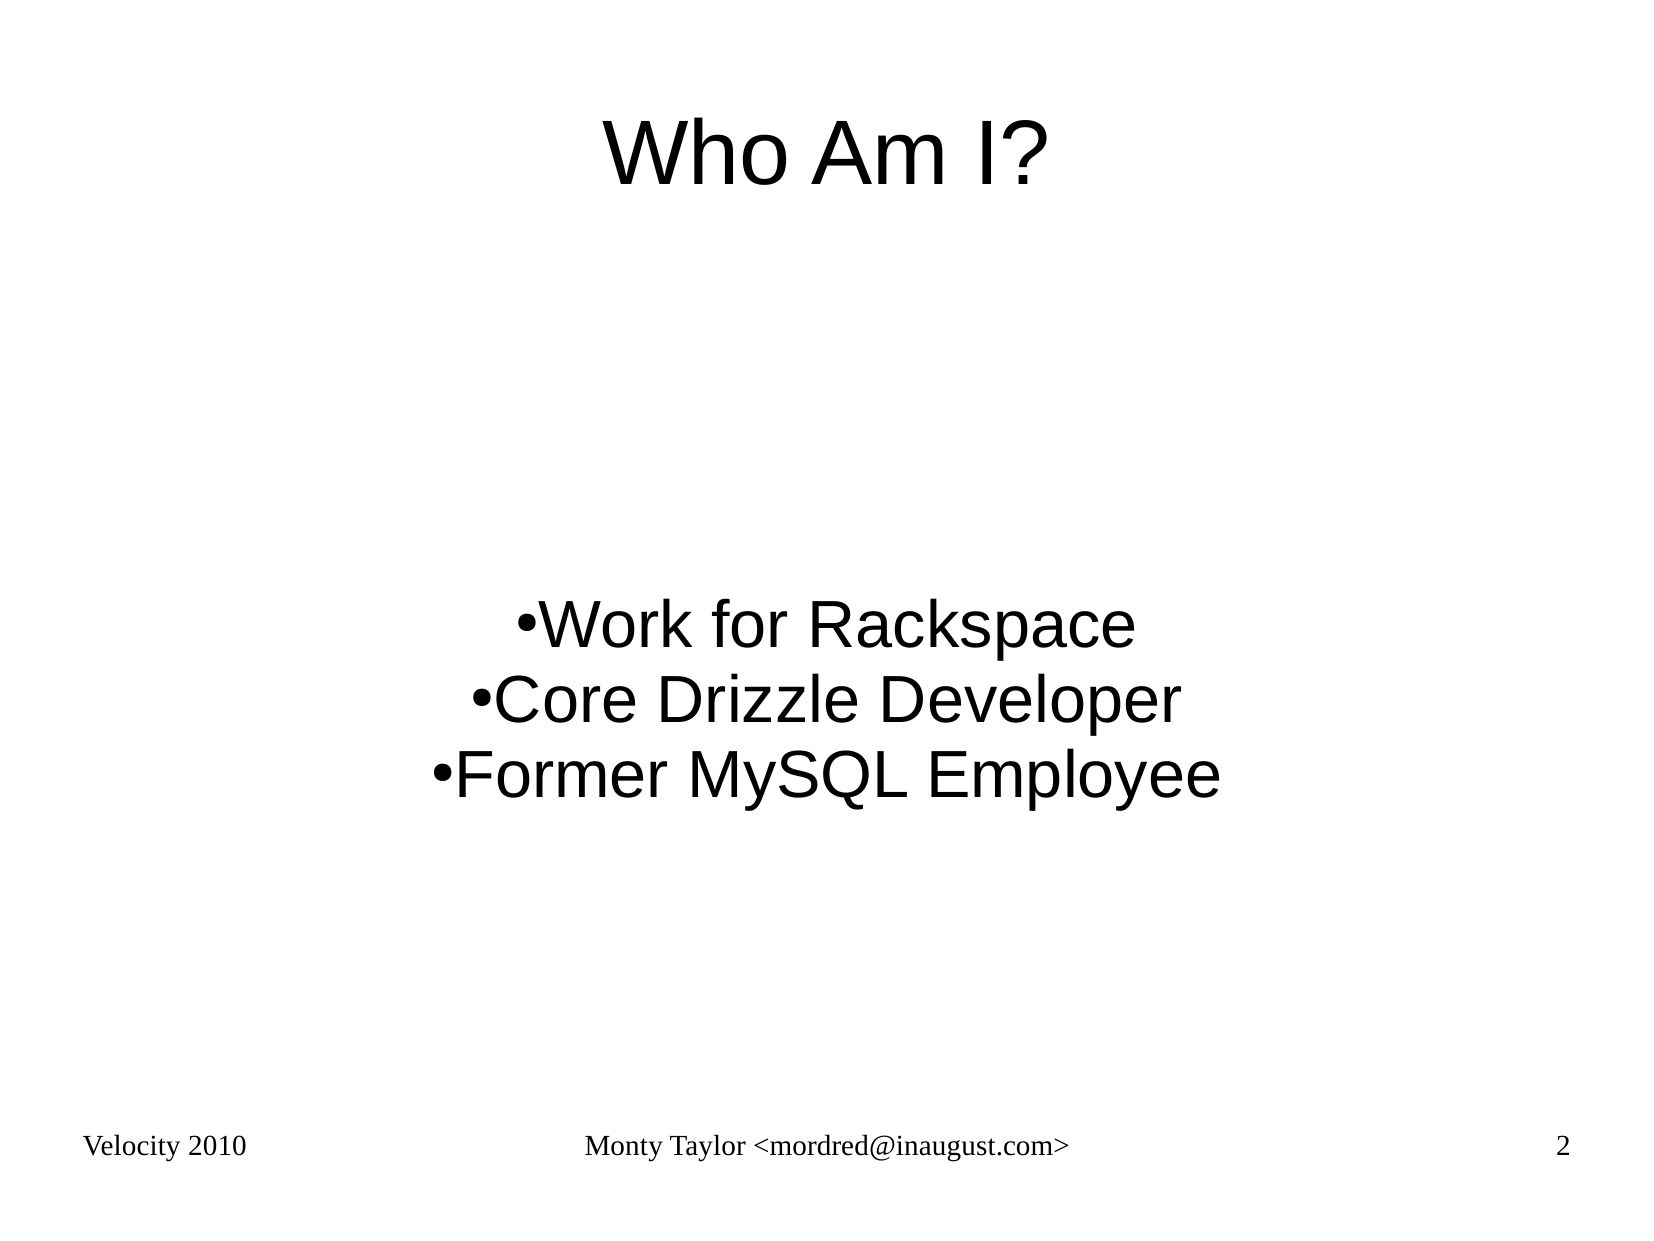

Who Am I?
# Work for Rackspace
Core Drizzle Developer
Former MySQL Employee
Velocity 2010
Monty Taylor <mordred@inaugust.com>
2